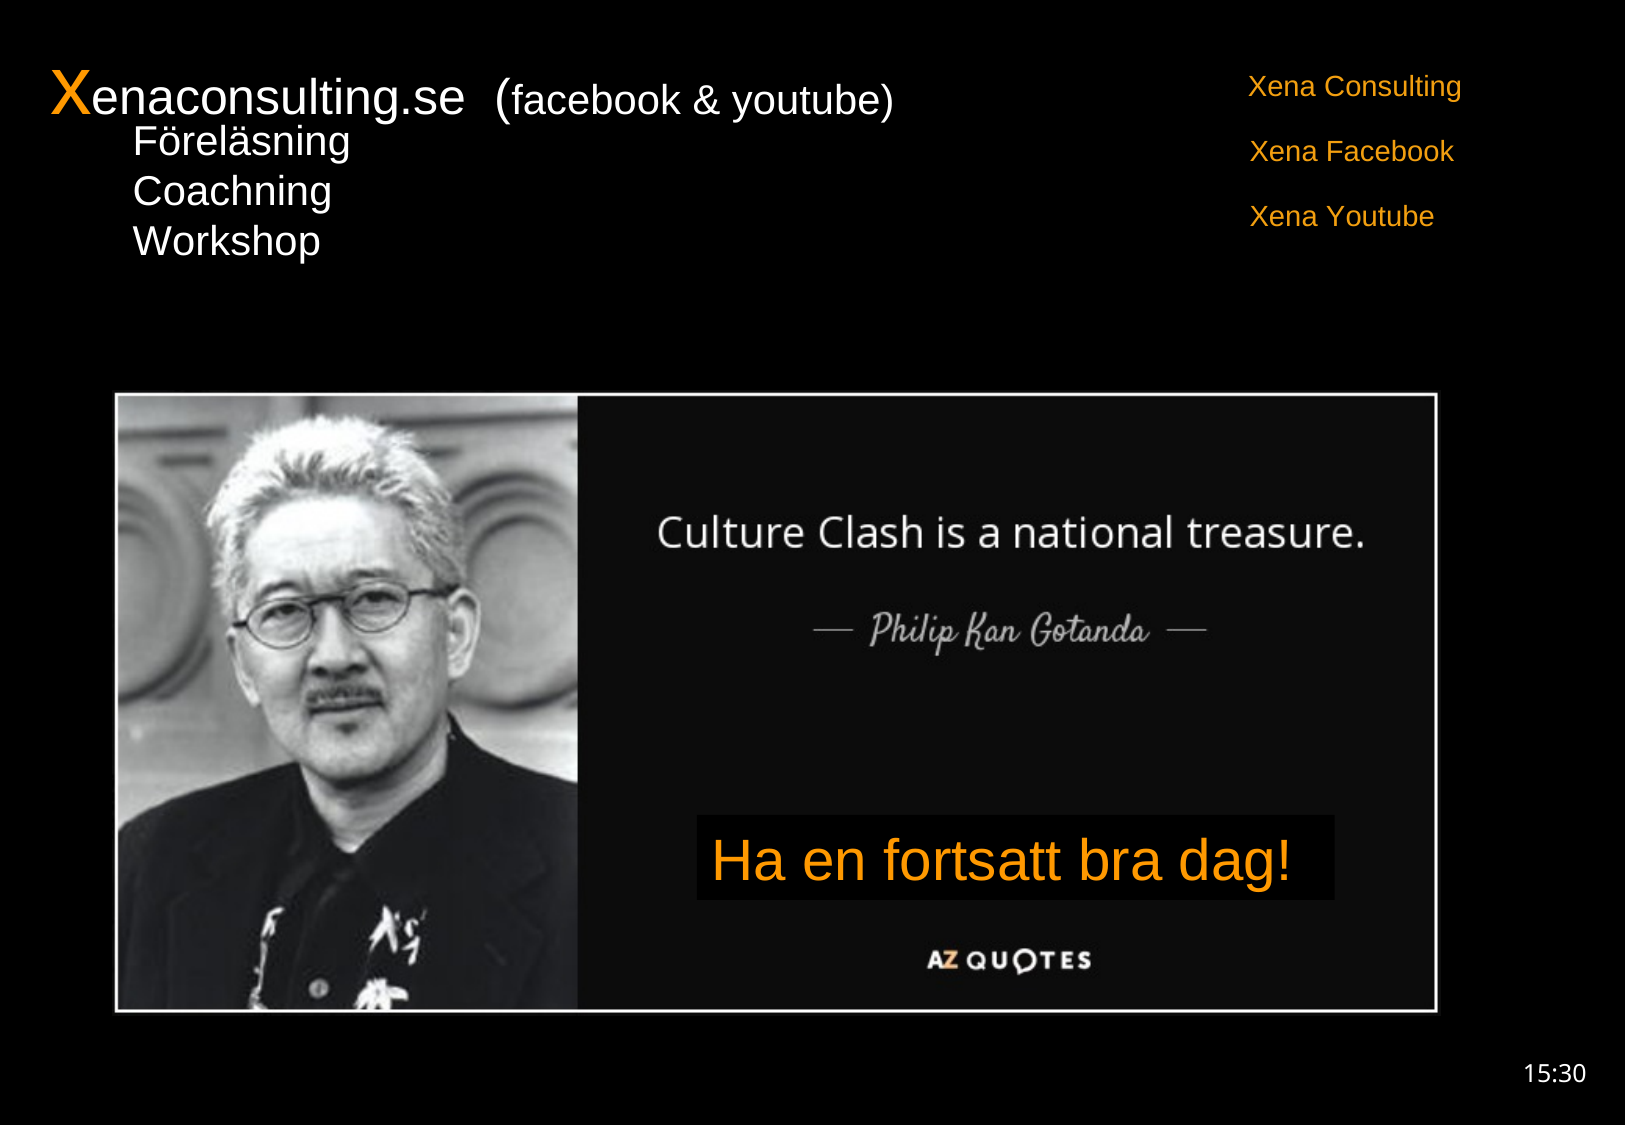

xenaconsulting.se (facebook & youtube)
Xena Consulting
 Föreläsning
 Coachning
 Workshop
Xena Facebook
Xena Youtube
Ha en fortsatt bra dag!
15:30